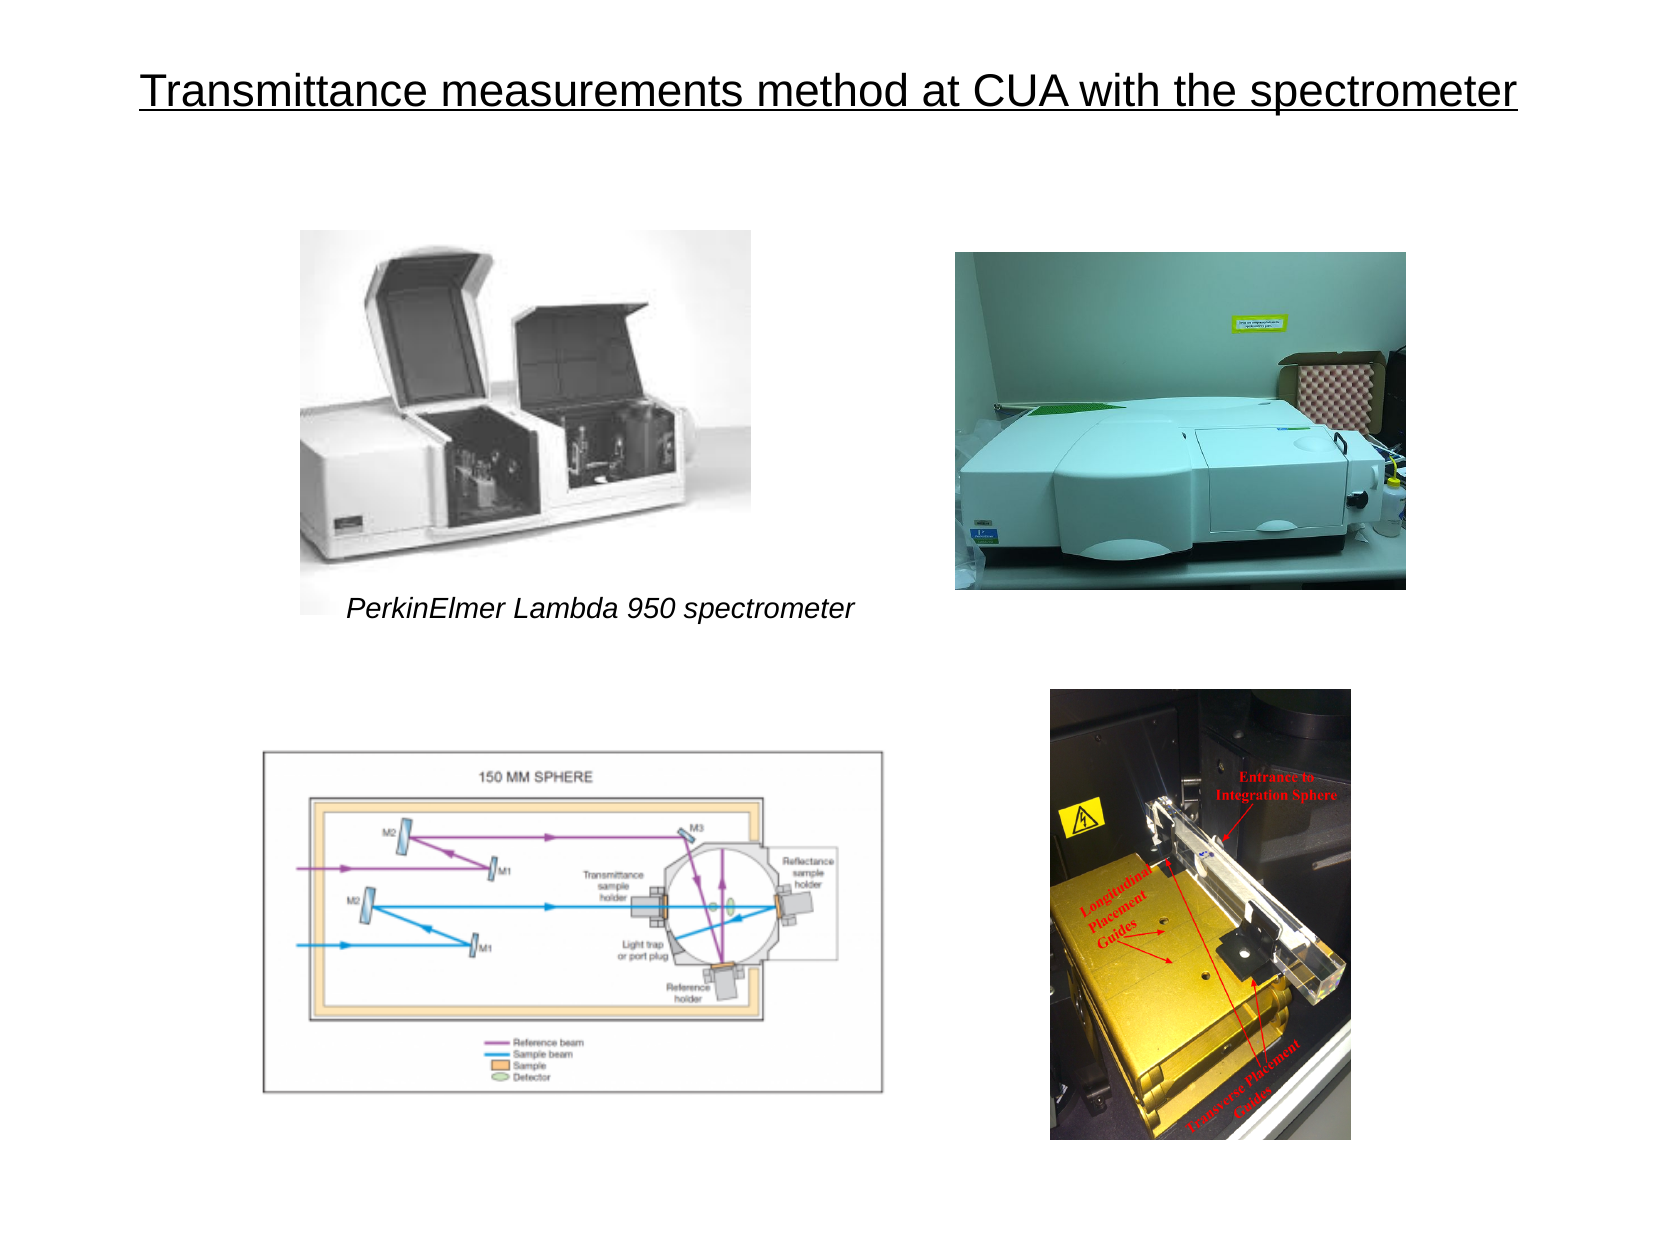

Transmittance measurements method at CUA with the spectrometer
PerkinElmer Lambda 950 spectrometer